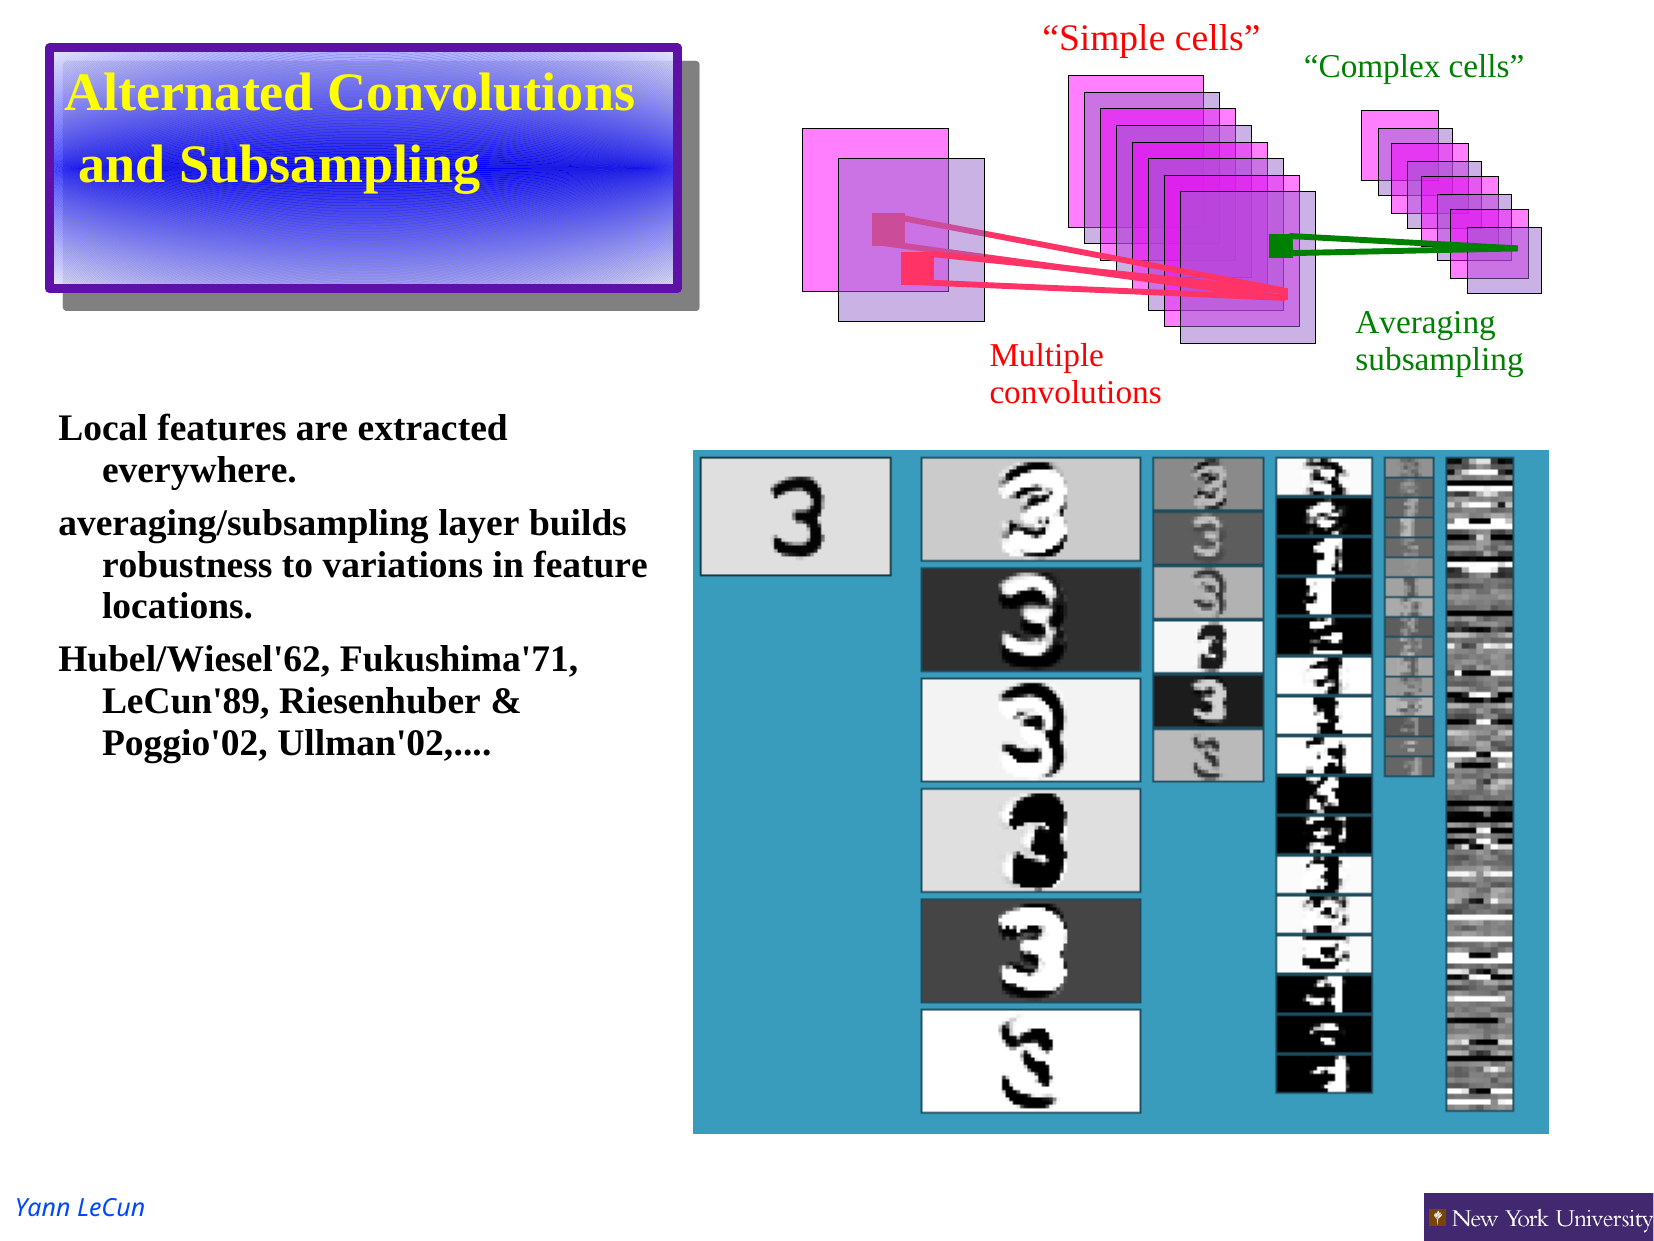

“Simple cells”
“Complex cells”
Averaging subsampling
Multiple convolutions
Alternated Convolutions
 and Subsampling
 Local features are extracted everywhere.
 averaging/subsampling layer builds robustness to variations in feature locations.
 Hubel/Wiesel'62, Fukushima'71, LeCun'89, Riesenhuber & Poggio'02, Ullman'02,....